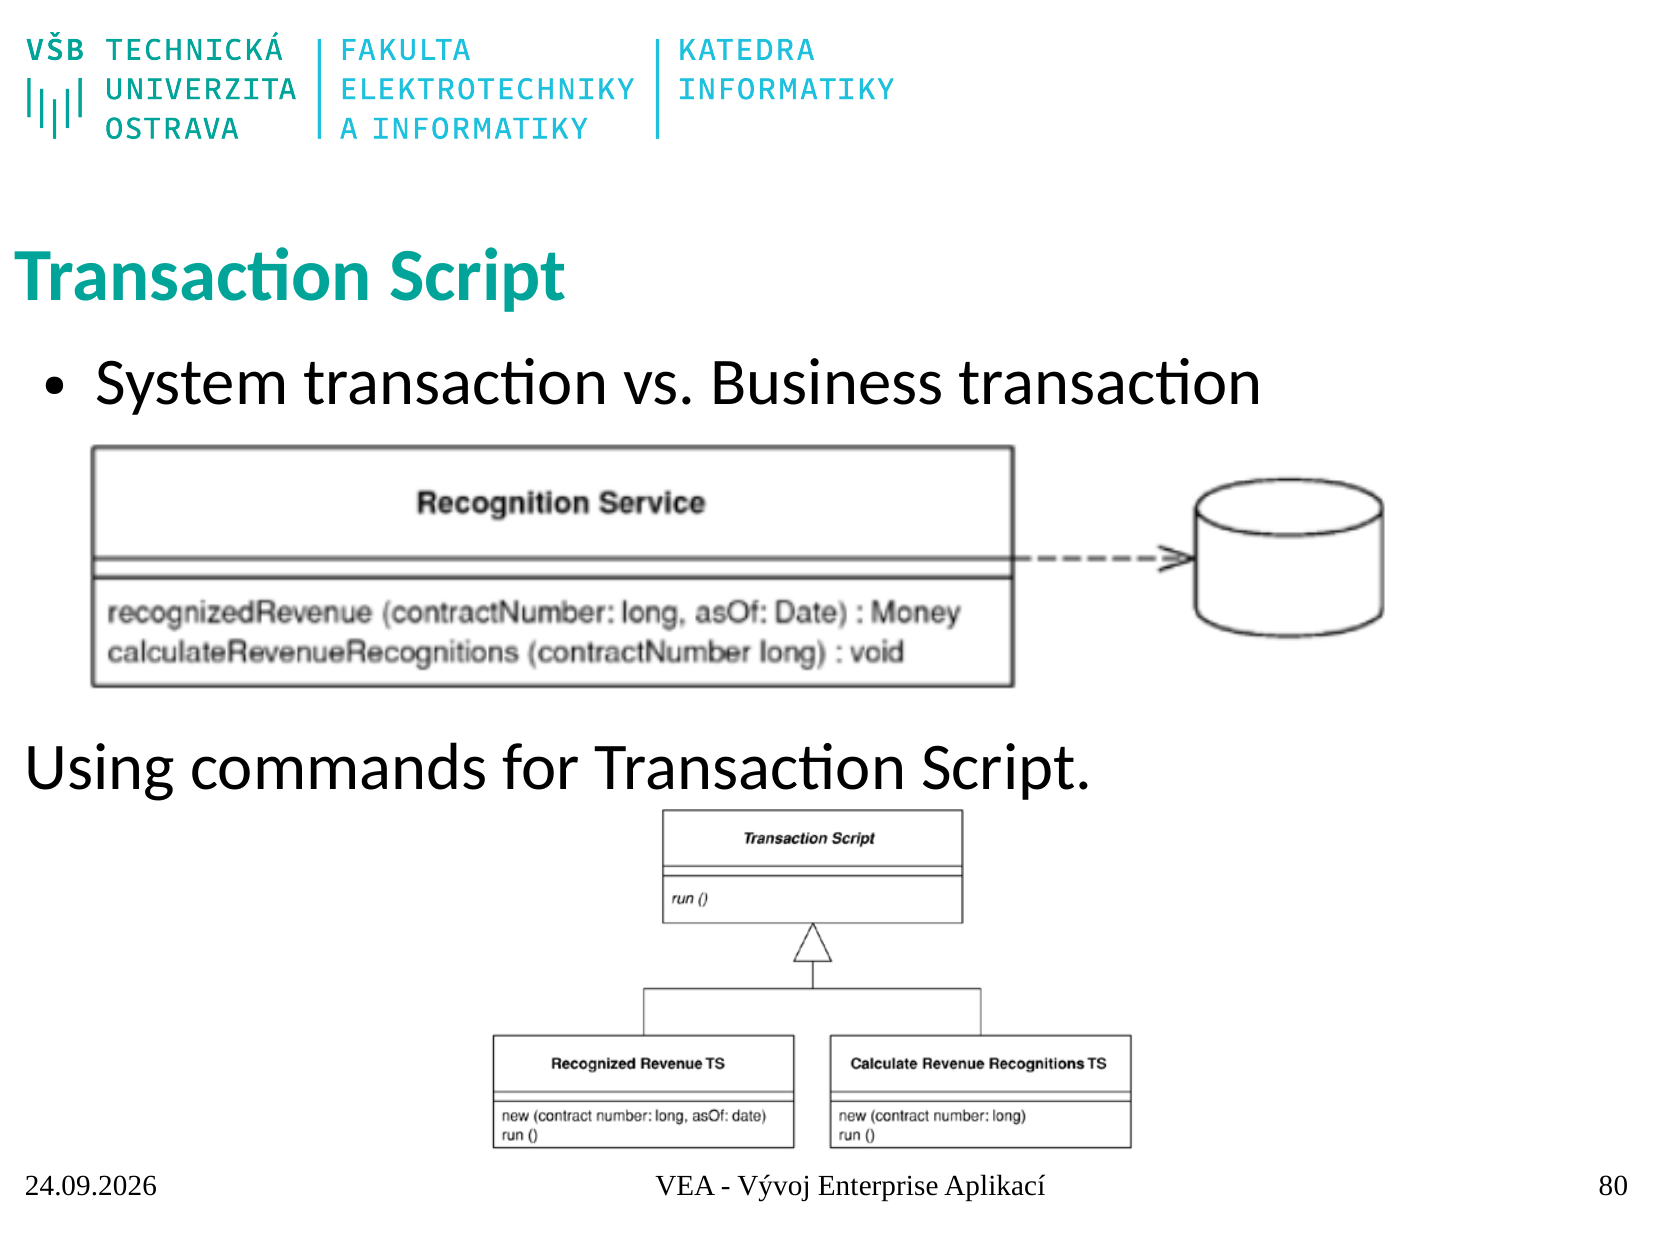

Transaction Script
# System transaction vs. Business transaction
Using commands for Transaction Script.
VEA - Vývoj Enterprise Aplikací
80